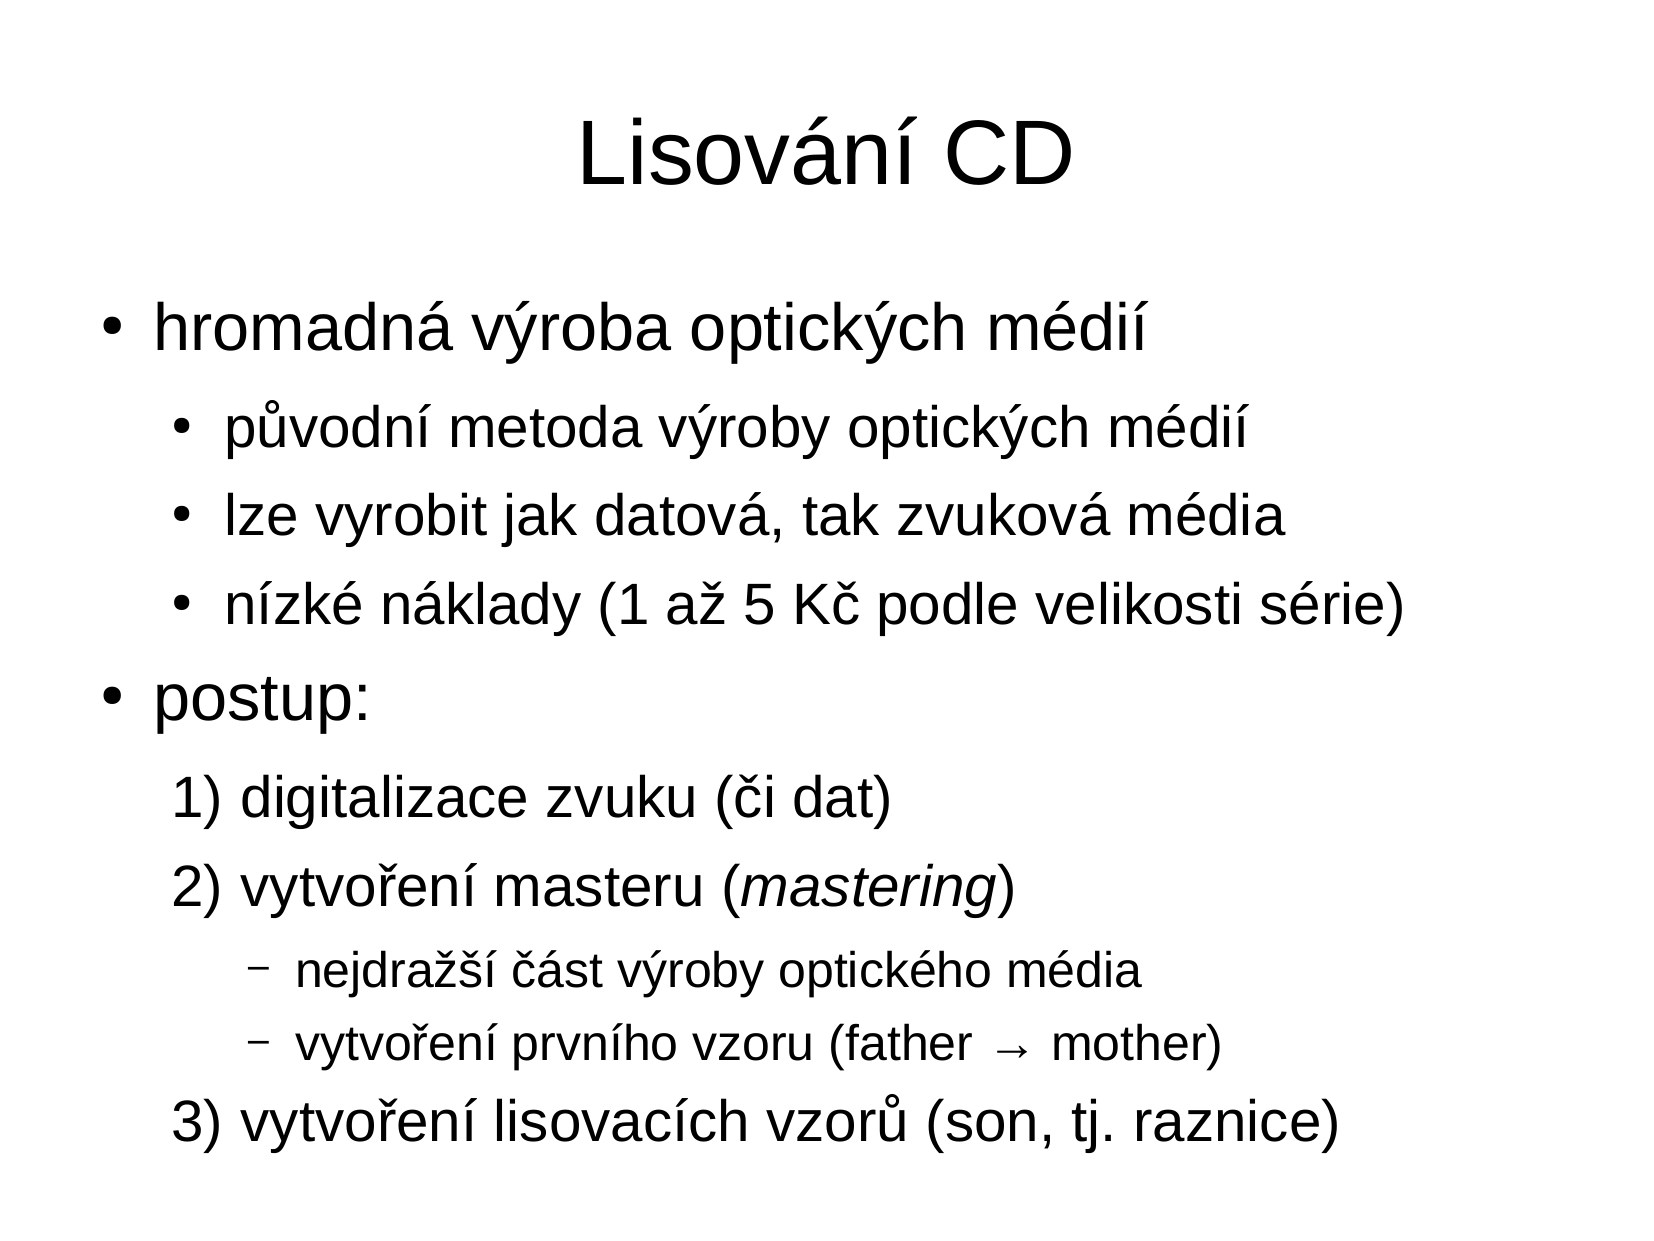

# Lisování CD
hromadná výroba optických médií
původní metoda výroby optických médií
lze vyrobit jak datová, tak zvuková média
nízké náklady (1 až 5 Kč podle velikosti série)
postup:
 digitalizace zvuku (či dat)
 vytvoření masteru (mastering)
nejdražší část výroby optického média
vytvoření prvního vzoru (father → mother)
 vytvoření lisovacích vzorů (son, tj. raznice)